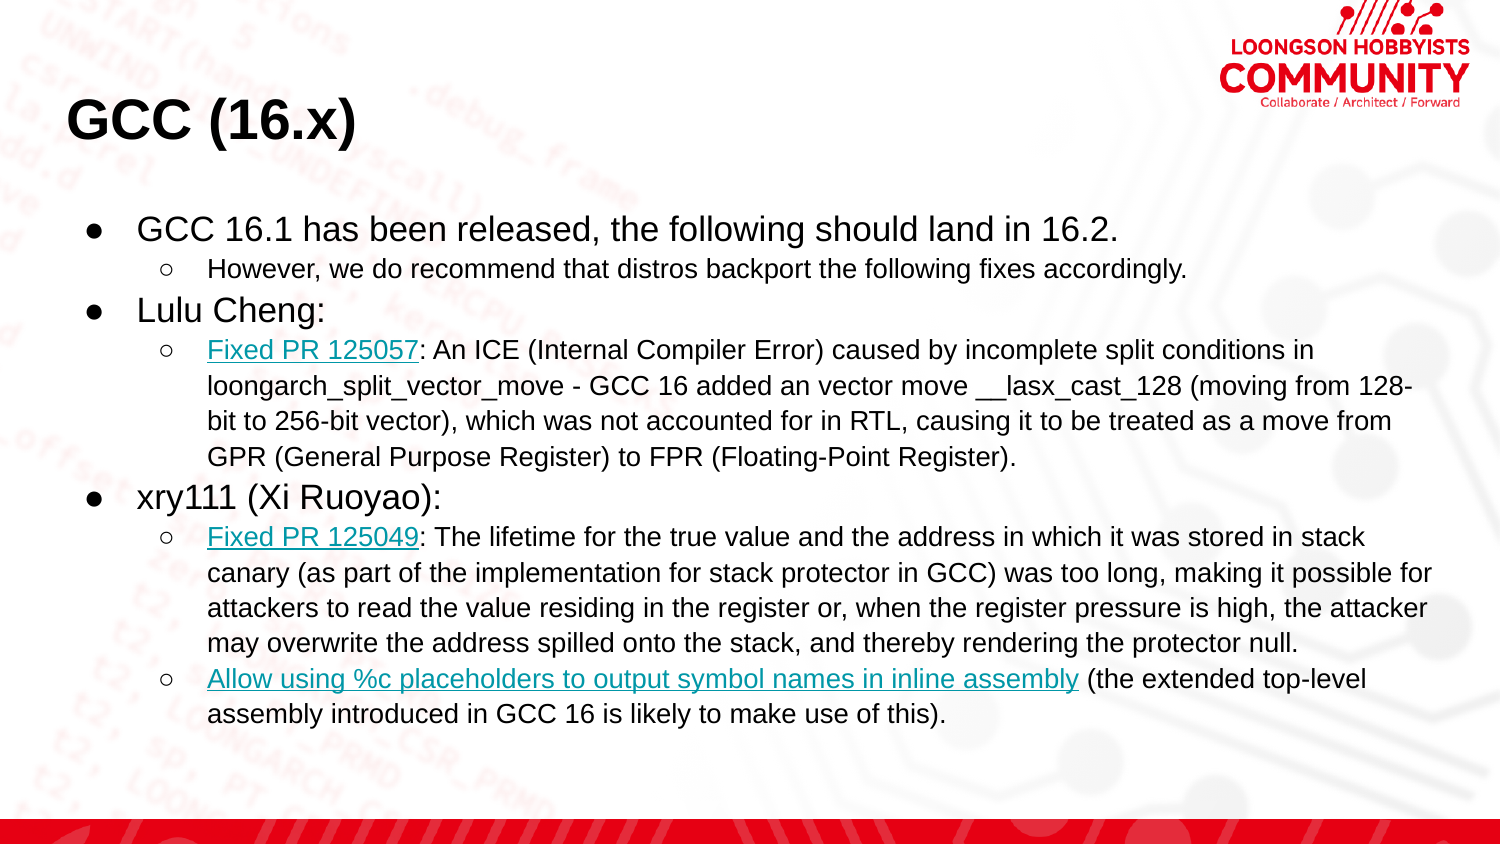

# GCC (16.x)
GCC 16.1 has been released, the following should land in 16.2.
However, we do recommend that distros backport the following fixes accordingly.
Lulu Cheng:
Fixed PR 125057: An ICE (Internal Compiler Error) caused by incomplete split conditions in loongarch_split_vector_move - GCC 16 added an vector move __lasx_cast_128 (moving from 128-bit to 256-bit vector), which was not accounted for in RTL, causing it to be treated as a move from GPR (General Purpose Register) to FPR (Floating-Point Register).
xry111 (Xi Ruoyao):
Fixed PR 125049: The lifetime for the true value and the address in which it was stored in stack canary (as part of the implementation for stack protector in GCC) was too long, making it possible for attackers to read the value residing in the register or, when the register pressure is high, the attacker may overwrite the address spilled onto the stack, and thereby rendering the protector null.
Allow using %c placeholders to output symbol names in inline assembly (the extended top-level assembly introduced in GCC 16 is likely to make use of this).